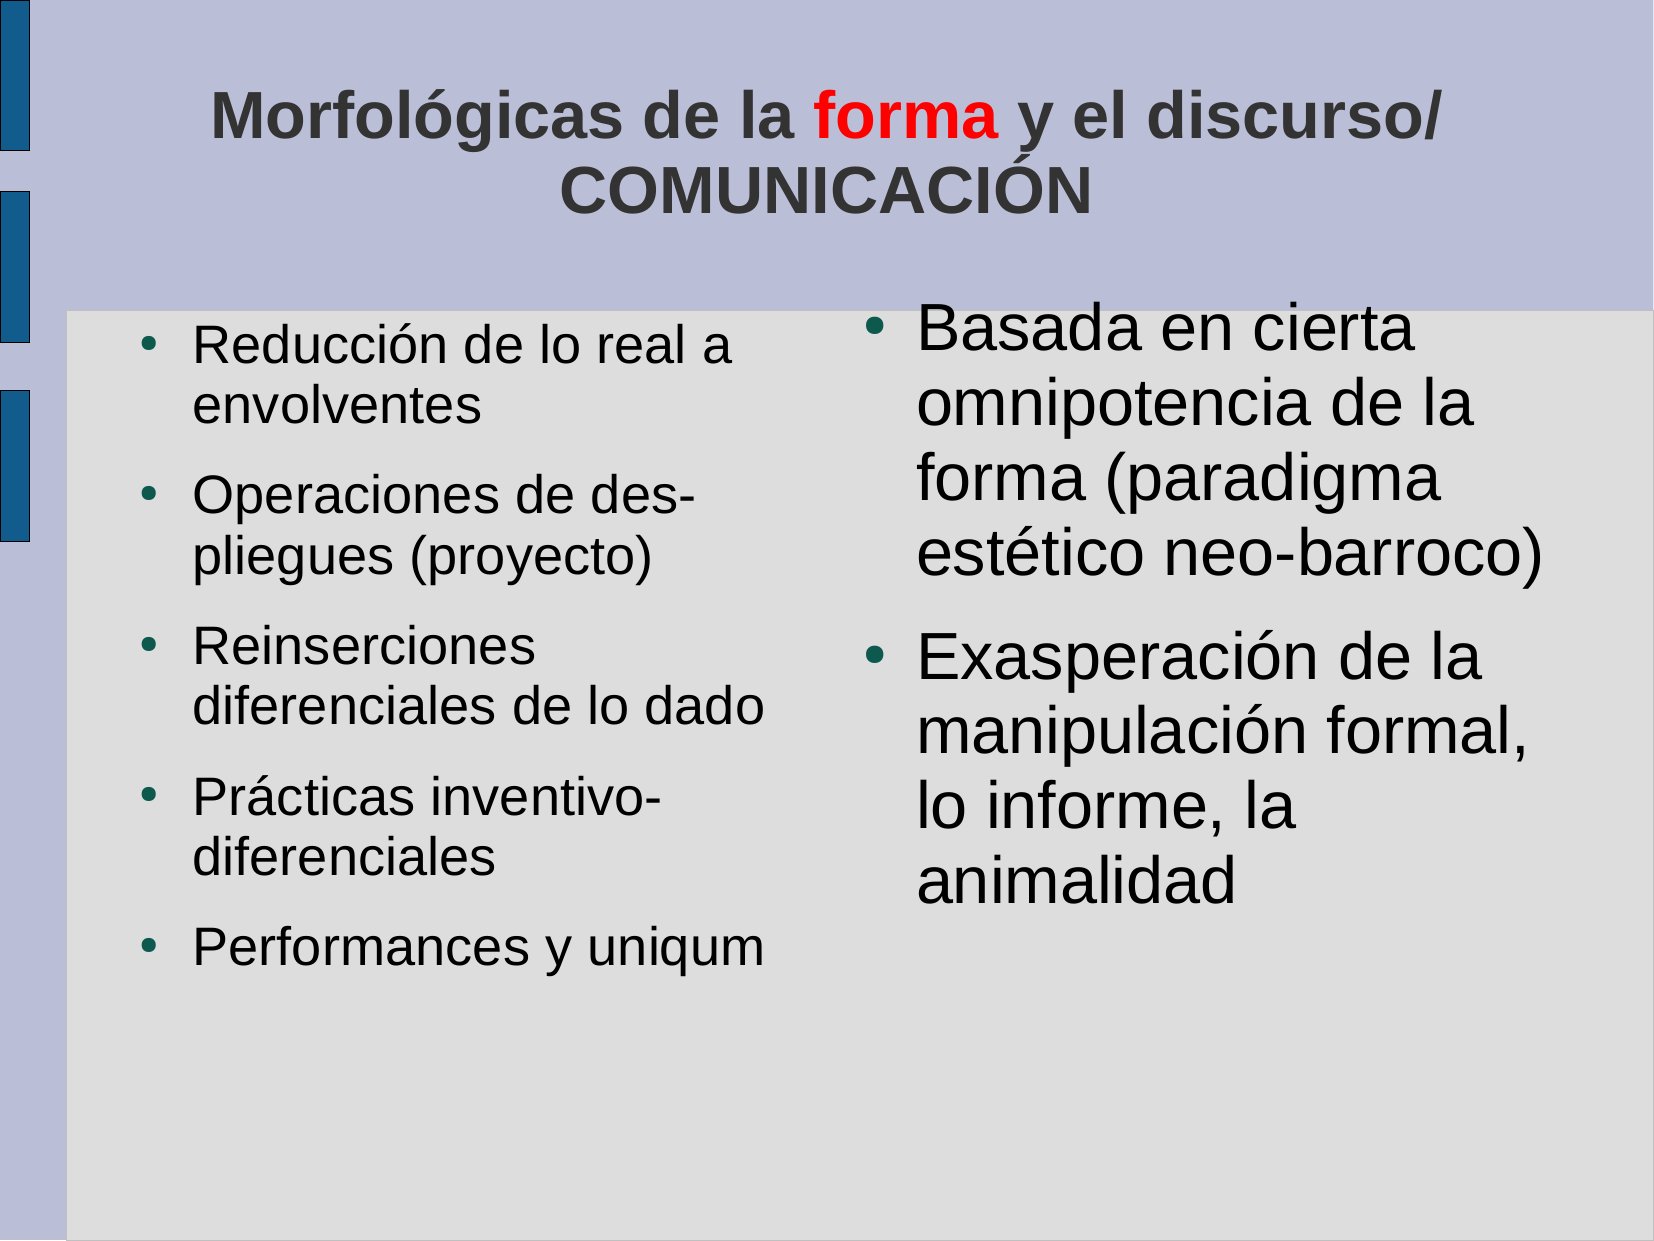

# Morfológicas de la forma y el discurso/ COMUNICACIÓN
Basada en cierta omnipotencia de la forma (paradigma estético neo-barroco)
Exasperación de la manipulación formal, lo informe, la animalidad
Reducción de lo real a envolventes
Operaciones de des-pliegues (proyecto)
Reinserciones diferenciales de lo dado
Prácticas inventivo-diferenciales
Performances y uniqum